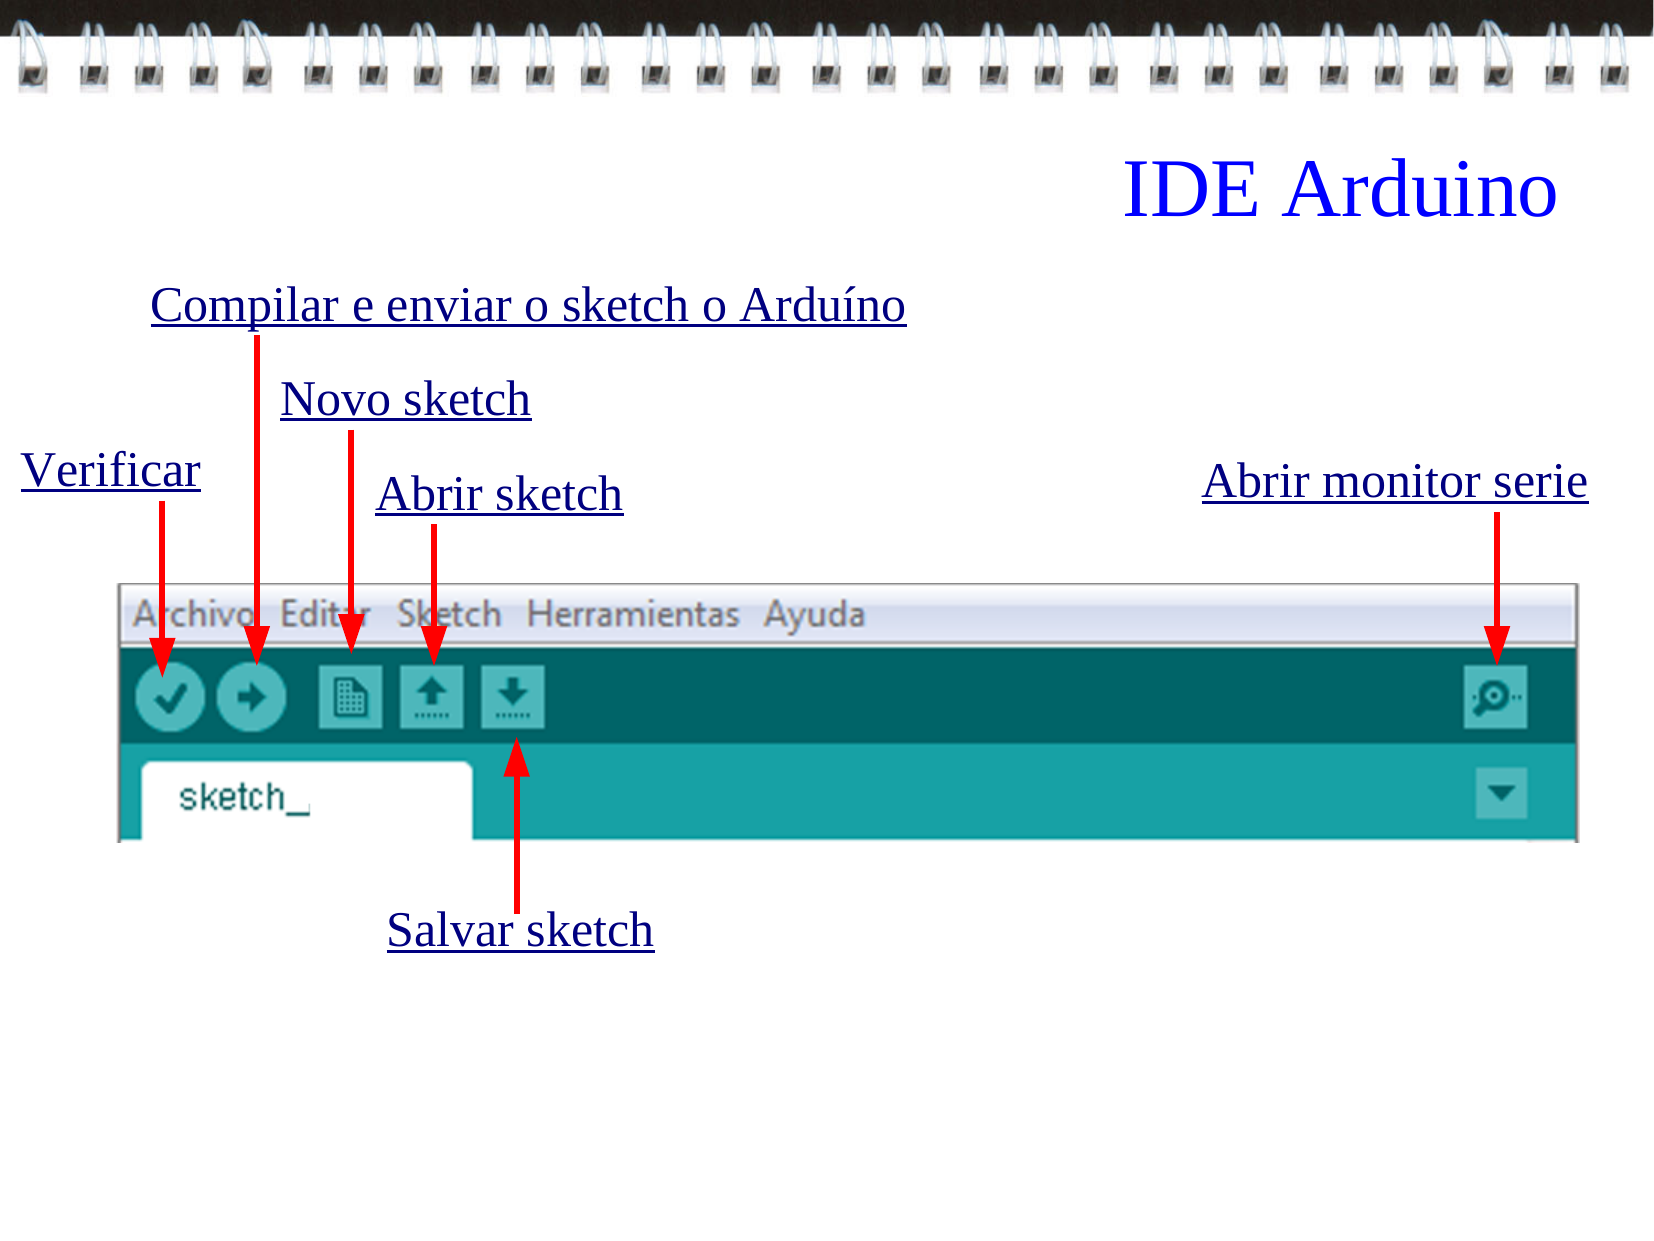

IDE Arduino
Compilar e enviar o sketch o Arduíno
Novo sketch
Verificar
Abrir monitor serie
Abrir sketch
Salvar sketch